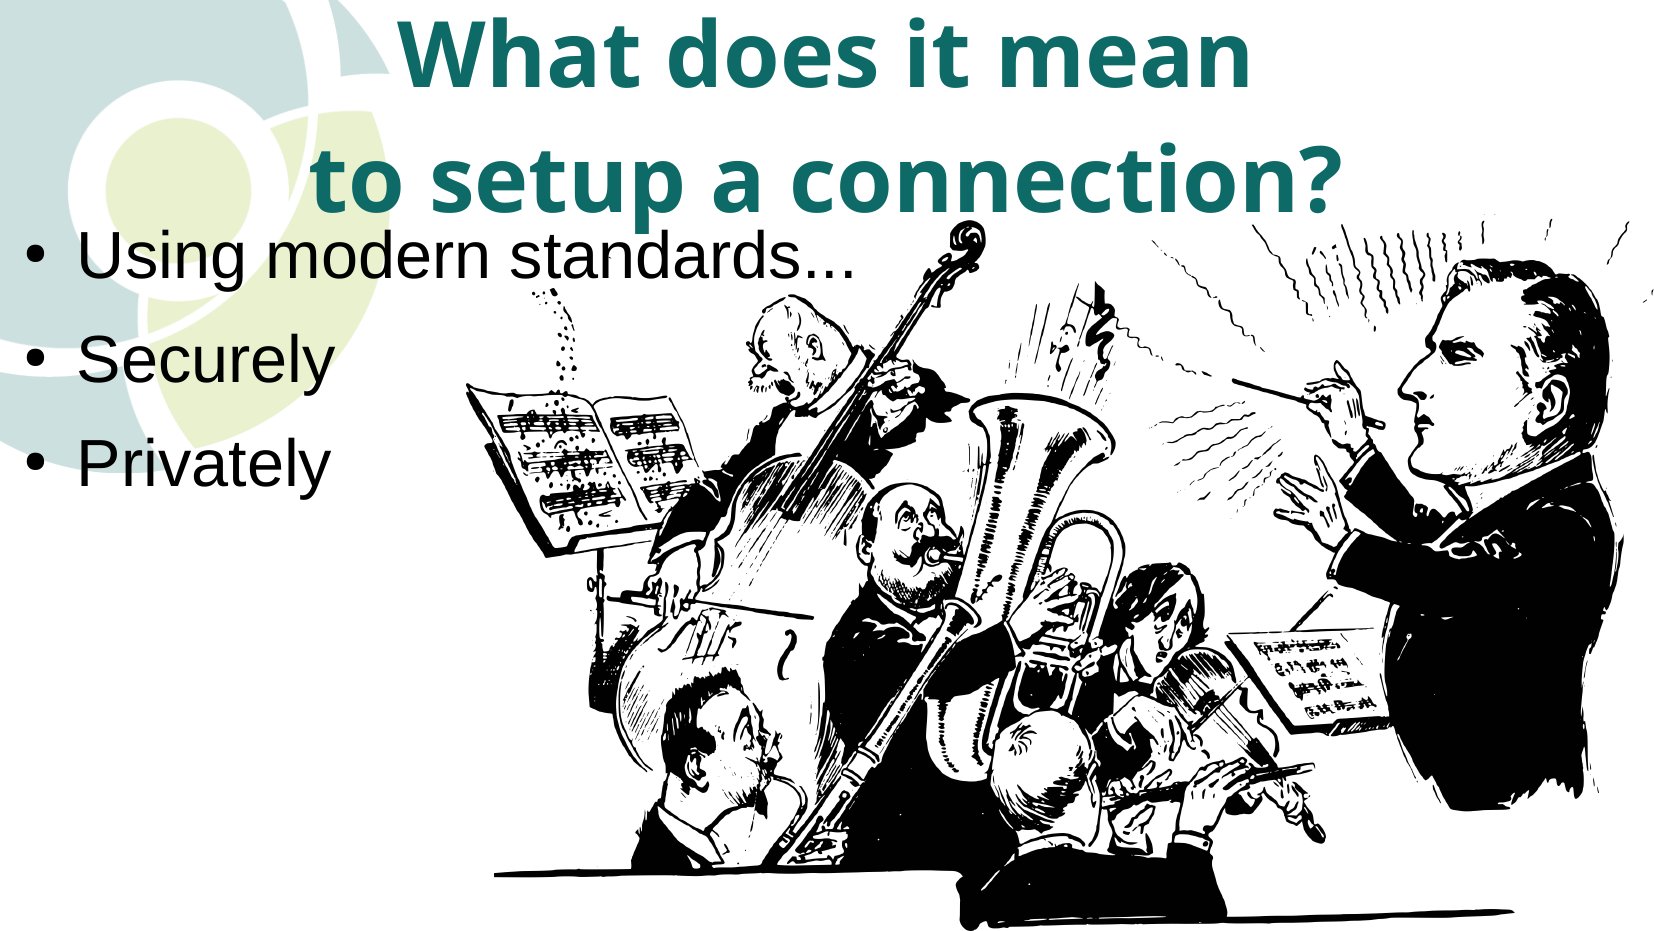

# What does it mean to setup a connection?
Using modern standards...
Securely
Privately